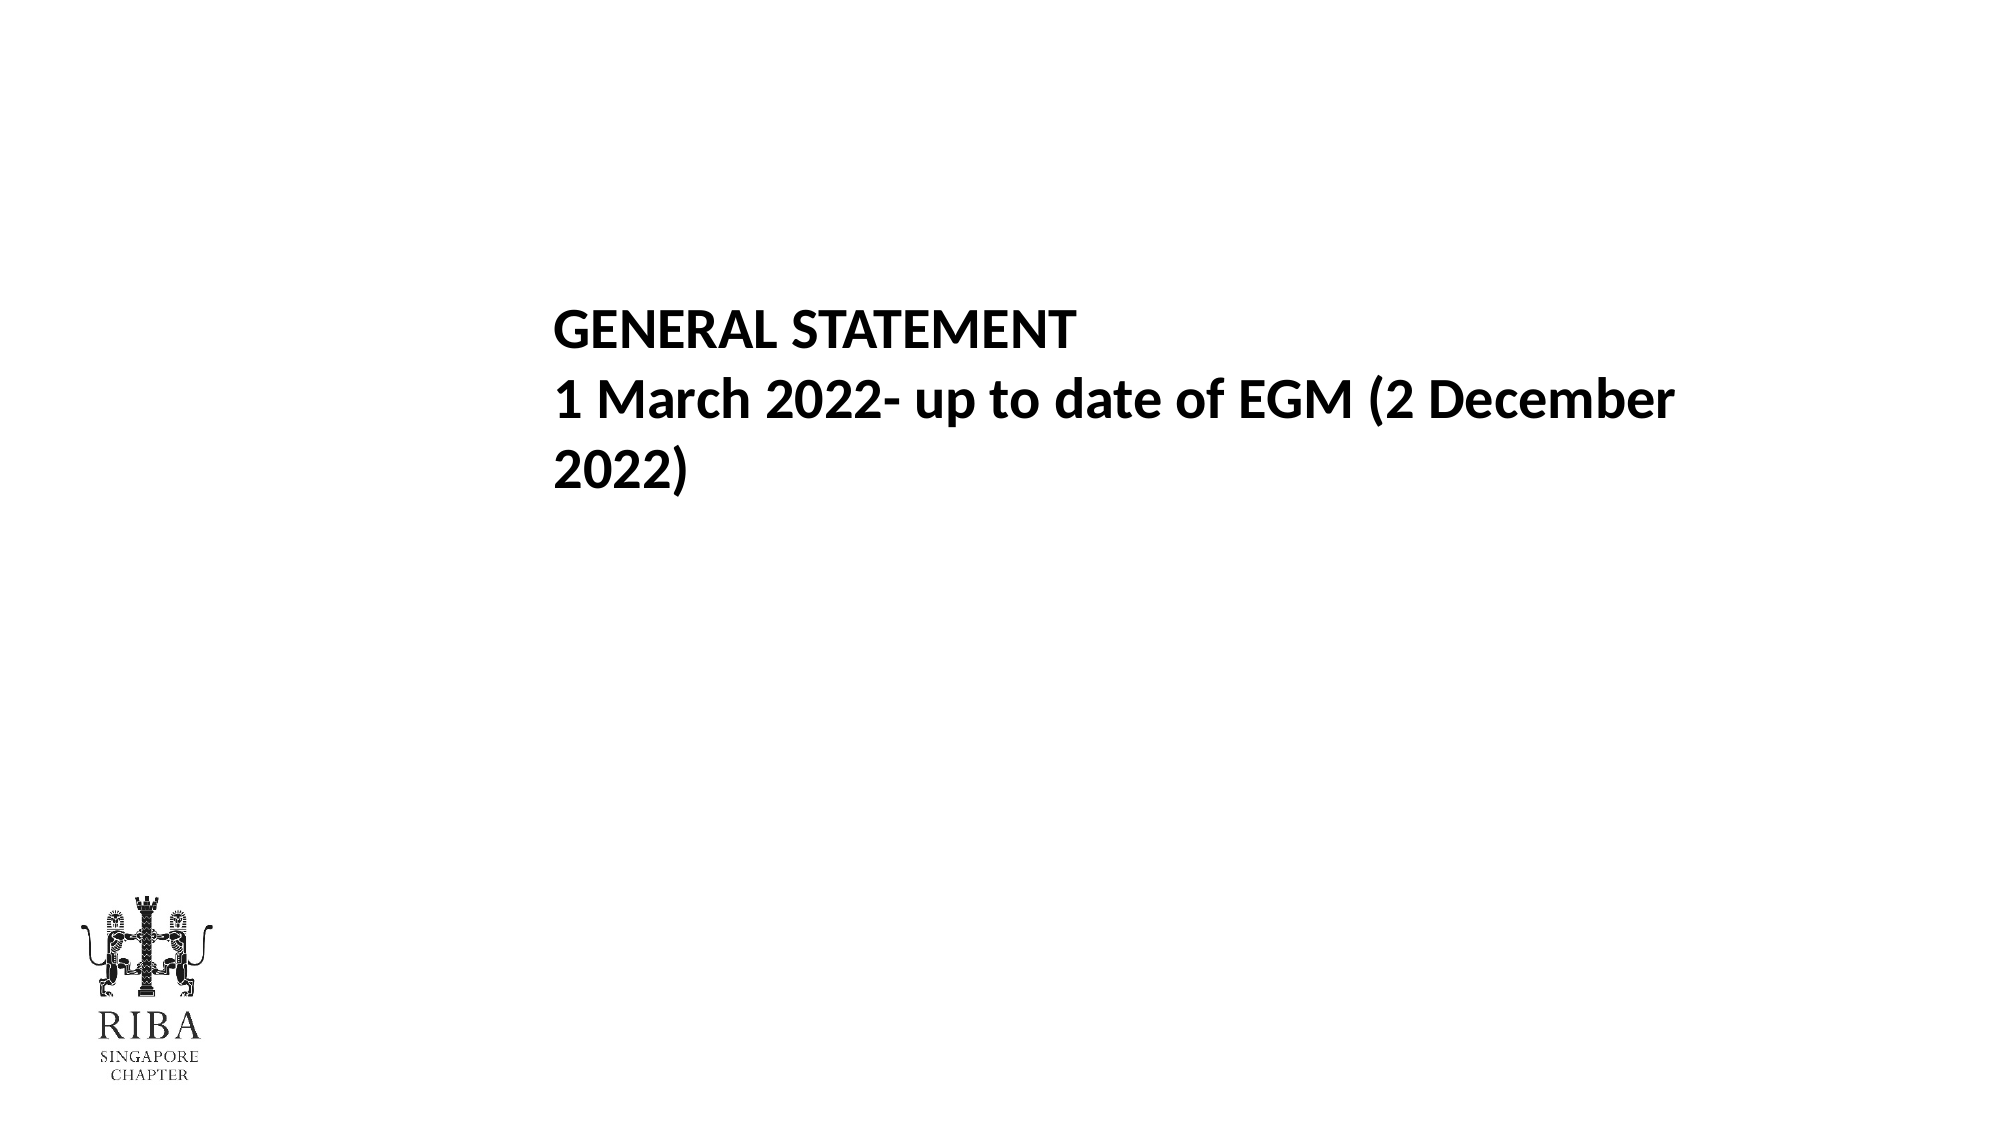

GENERAL STATEMENT
1 March 2022- up to date of EGM (2 December 2022)